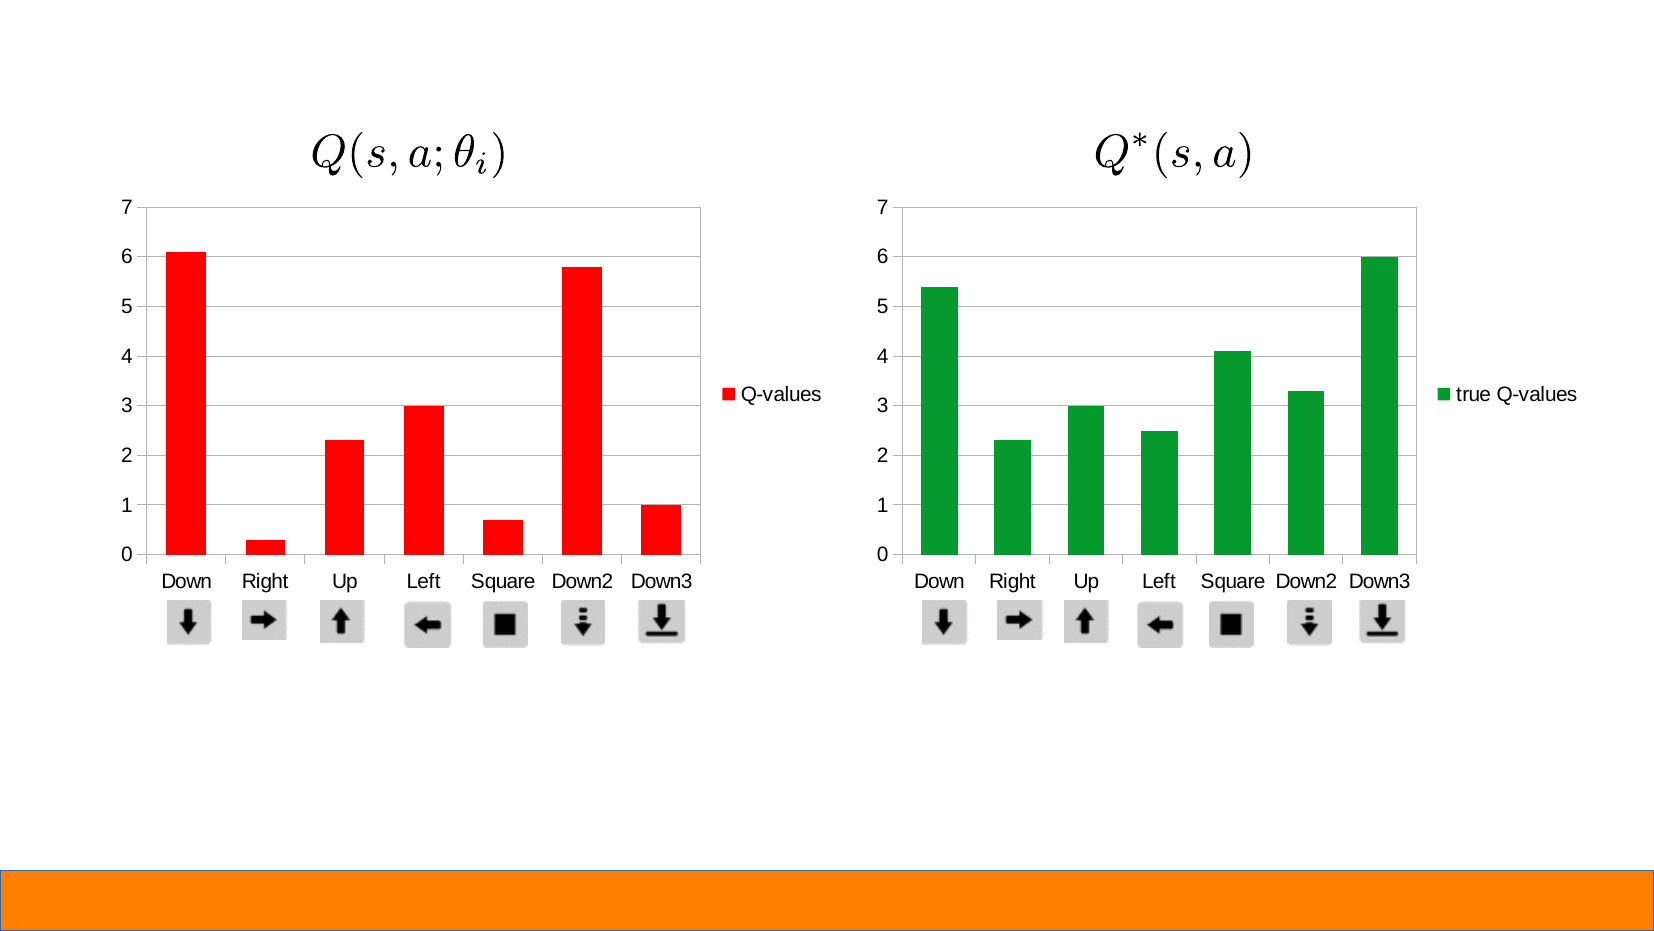

### Chart
| Category | Q-values |
|---|---|
| Down | 6.1 |
| Right | 0.3 |
| Up | 2.3 |
| Left | 3.0 |
| Square | 0.7 |
| Down2 | 5.8 |
| Down3 | 1.0 |
### Chart
| Category | true Q-values |
|---|---|
| Down | 5.4 |
| Right | 2.3 |
| Up | 3.0 |
| Left | 2.5 |
| Square | 4.1 |
| Down2 | 3.3 |
| Down3 | 6.0 |